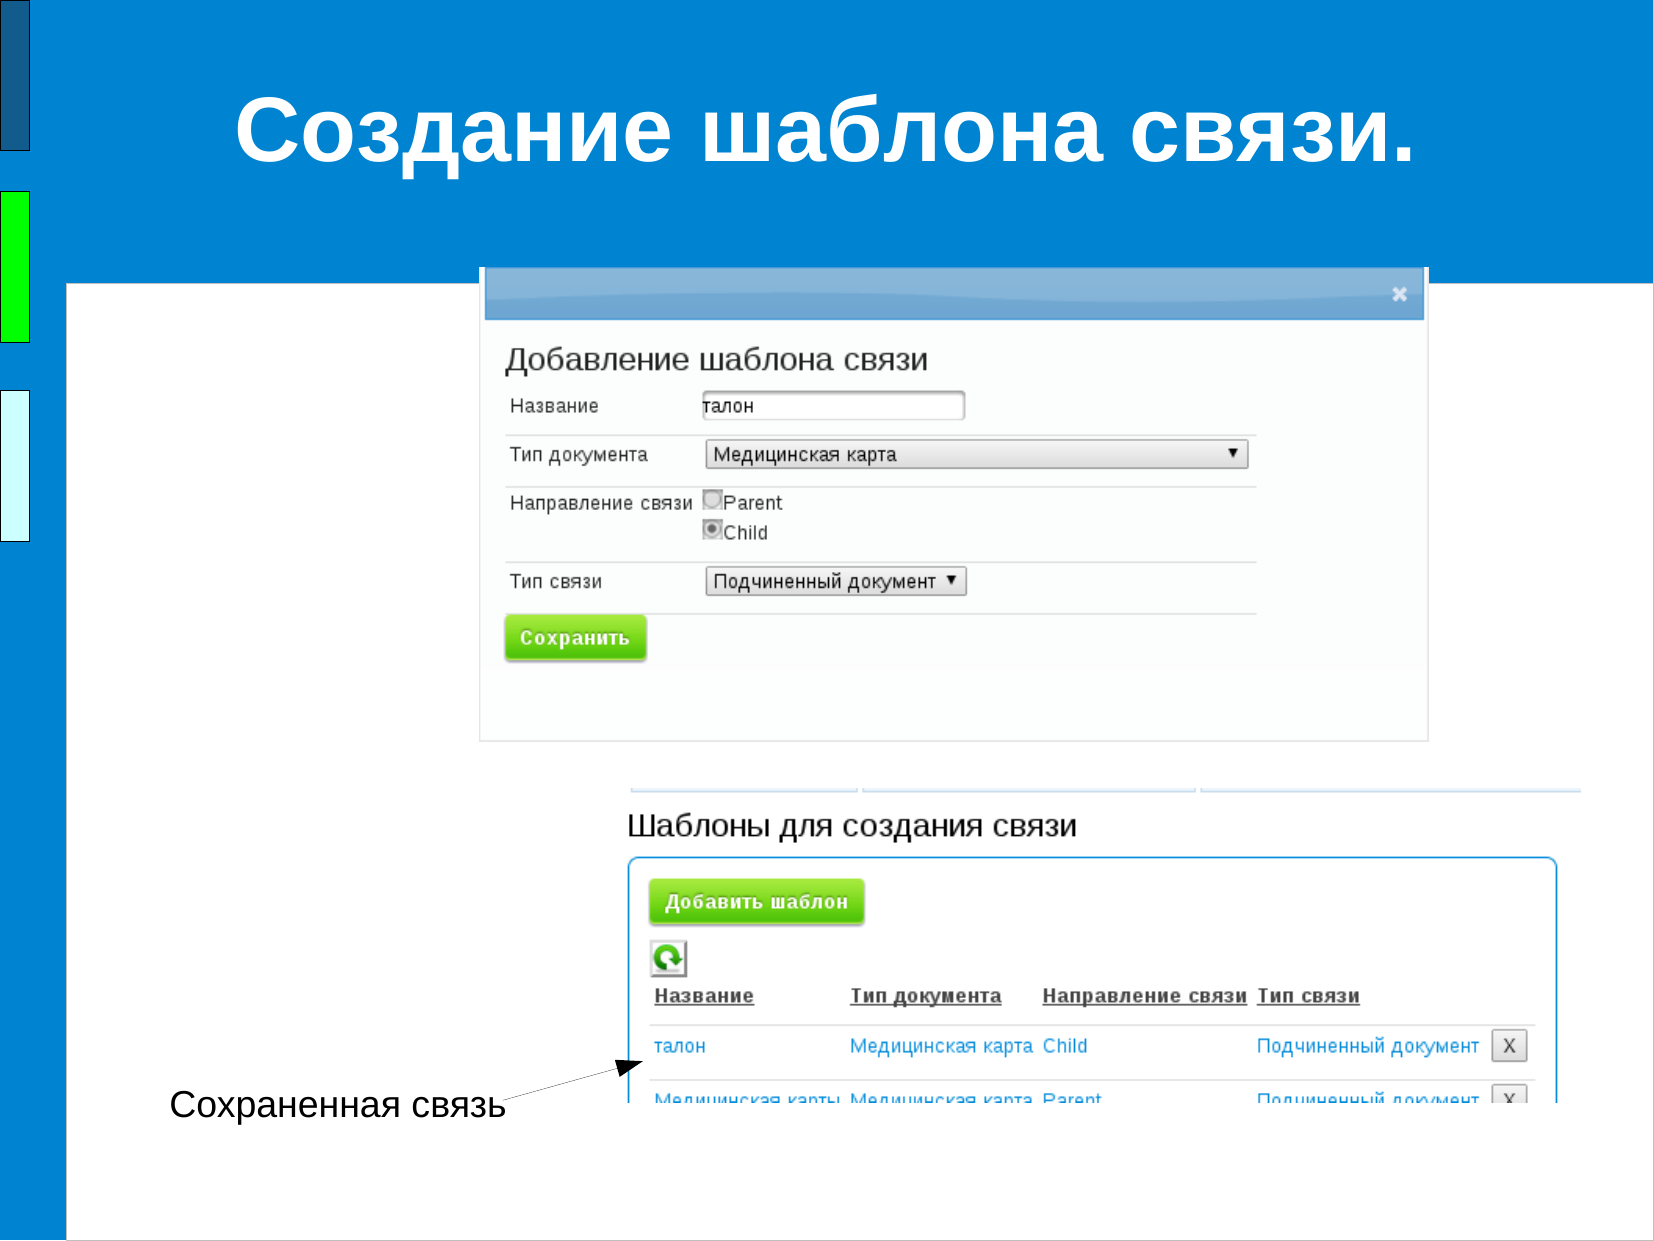

# Создание шаблона связи.
Сохраненная связь
ООО "Альфа-Интегрум", 2013г.